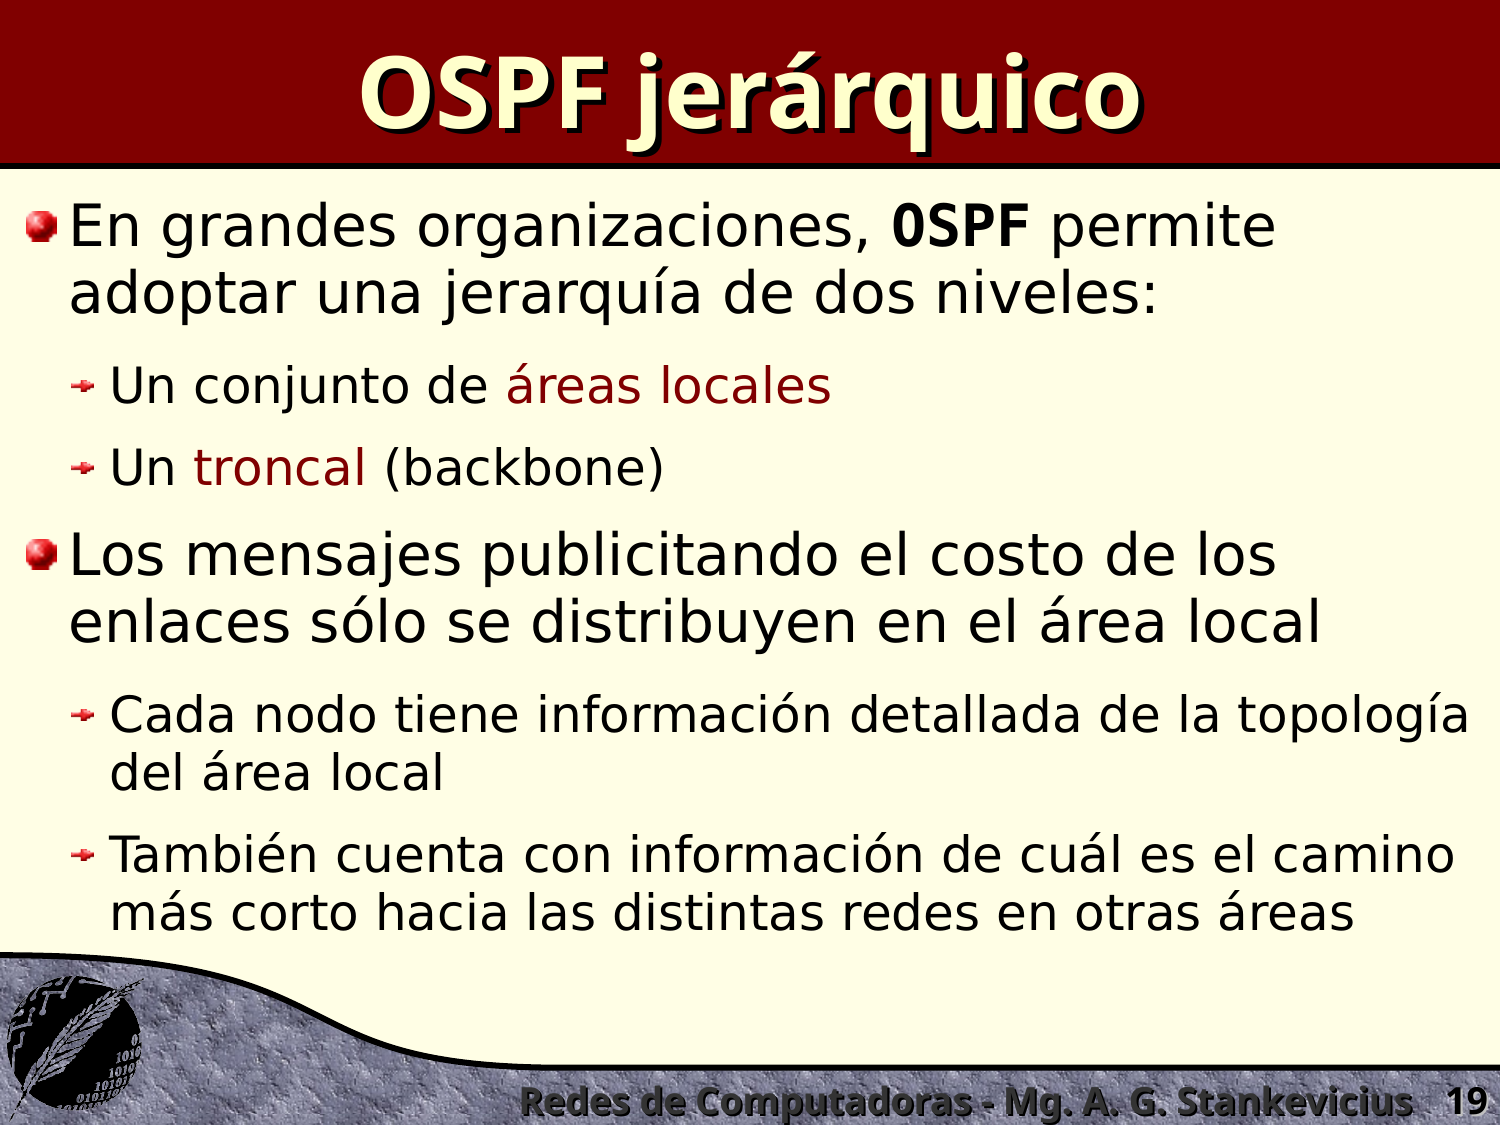

# OSPF jerárquico
En grandes organizaciones, OSPF permite adoptar una jerarquía de dos niveles:
Un conjunto de áreas locales
Un troncal (backbone)
Los mensajes publicitando el costo de los enlaces sólo se distribuyen en el área local
Cada nodo tiene información detallada de la topología del área local
También cuenta con información de cuál es el camino más corto hacia las distintas redes en otras áreas
19